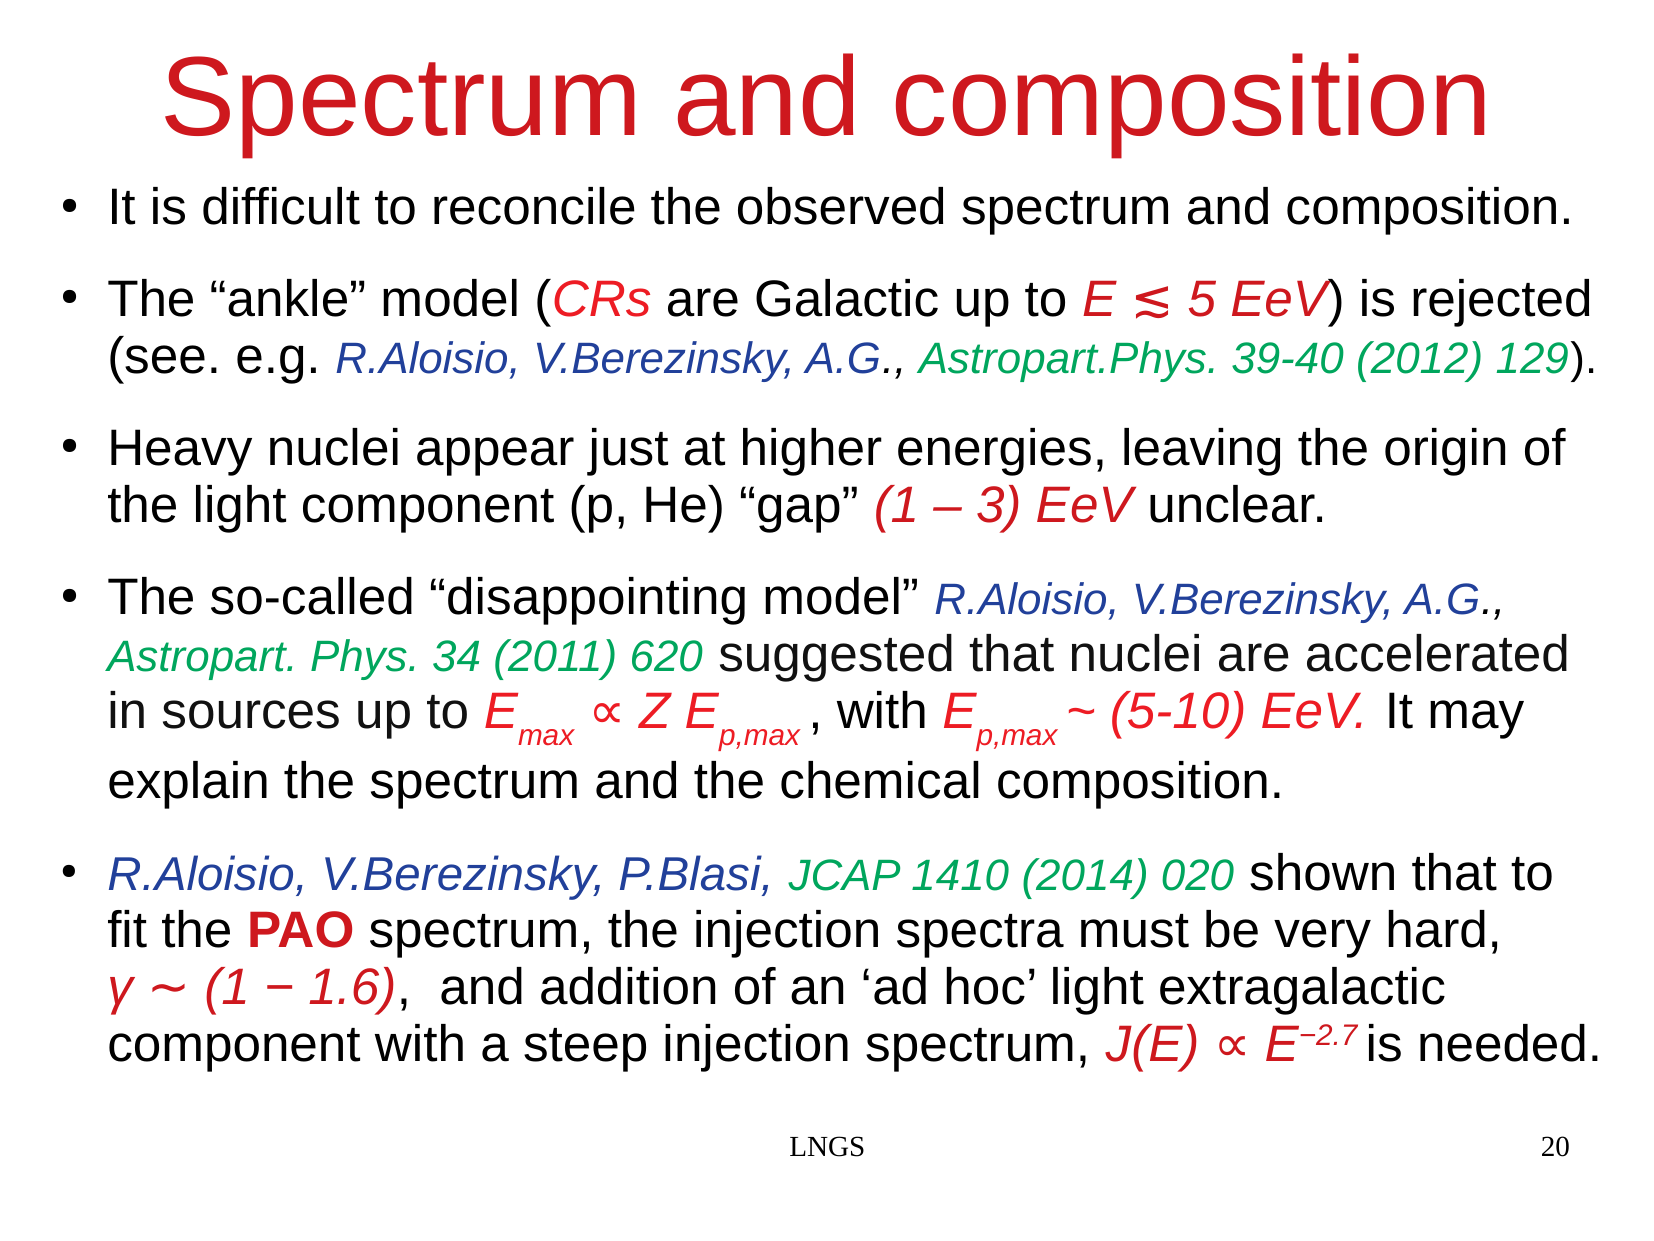

# Spectrum and composition
It is difficult to reconcile the observed spectrum and composition.
The “ankle” model (CRs are Galactic up to E ≲ 5 EeV) is rejected (see. e.g. R.Aloisio, V.Berezinsky, A.G., Astropart.Phys. 39-40 (2012) 129).
Heavy nuclei appear just at higher energies, leaving the origin of the light component (p, He) “gap” (1 – 3) EeV unclear.
The so-called “disappointing model” R.Aloisio, V.Berezinsky, A.G., Astropart. Phys. 34 (2011) 620 suggested that nuclei are accelerated
in sources up to Emax ∝ Z Ep,max , with Ep,max ~ (5-10) EeV. It may explain the spectrum and the chemical composition.
R.Aloisio, V.Berezinsky, P.Blasi, JCAP 1410 (2014) 020 shown that to
fit the PAO spectrum, the injection spectra must be very hard,
γ ∼ (1 − 1.6), and addition of an ‘ad hoc’ light extragalactic component with a steep injection spectrum, J(E) ∝ E−2.7 is needed.
LNGS
20